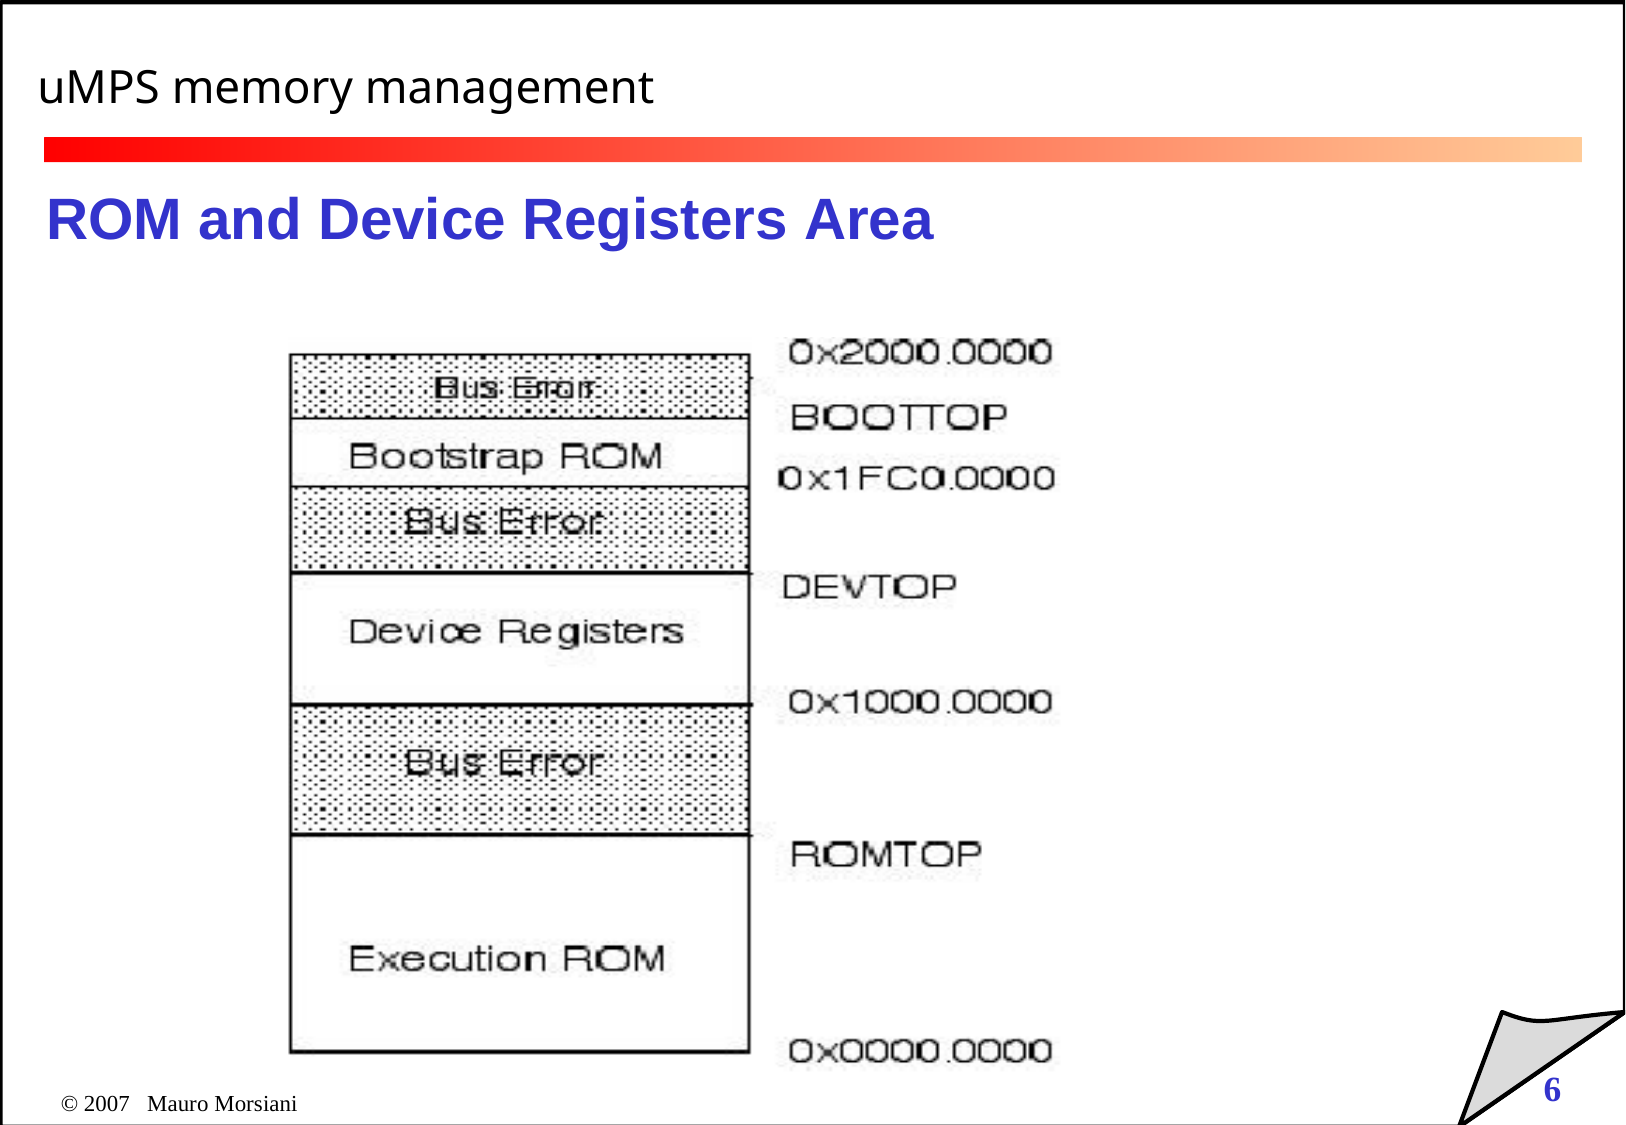

# uMPS memory management
ROM and Device Registers Area